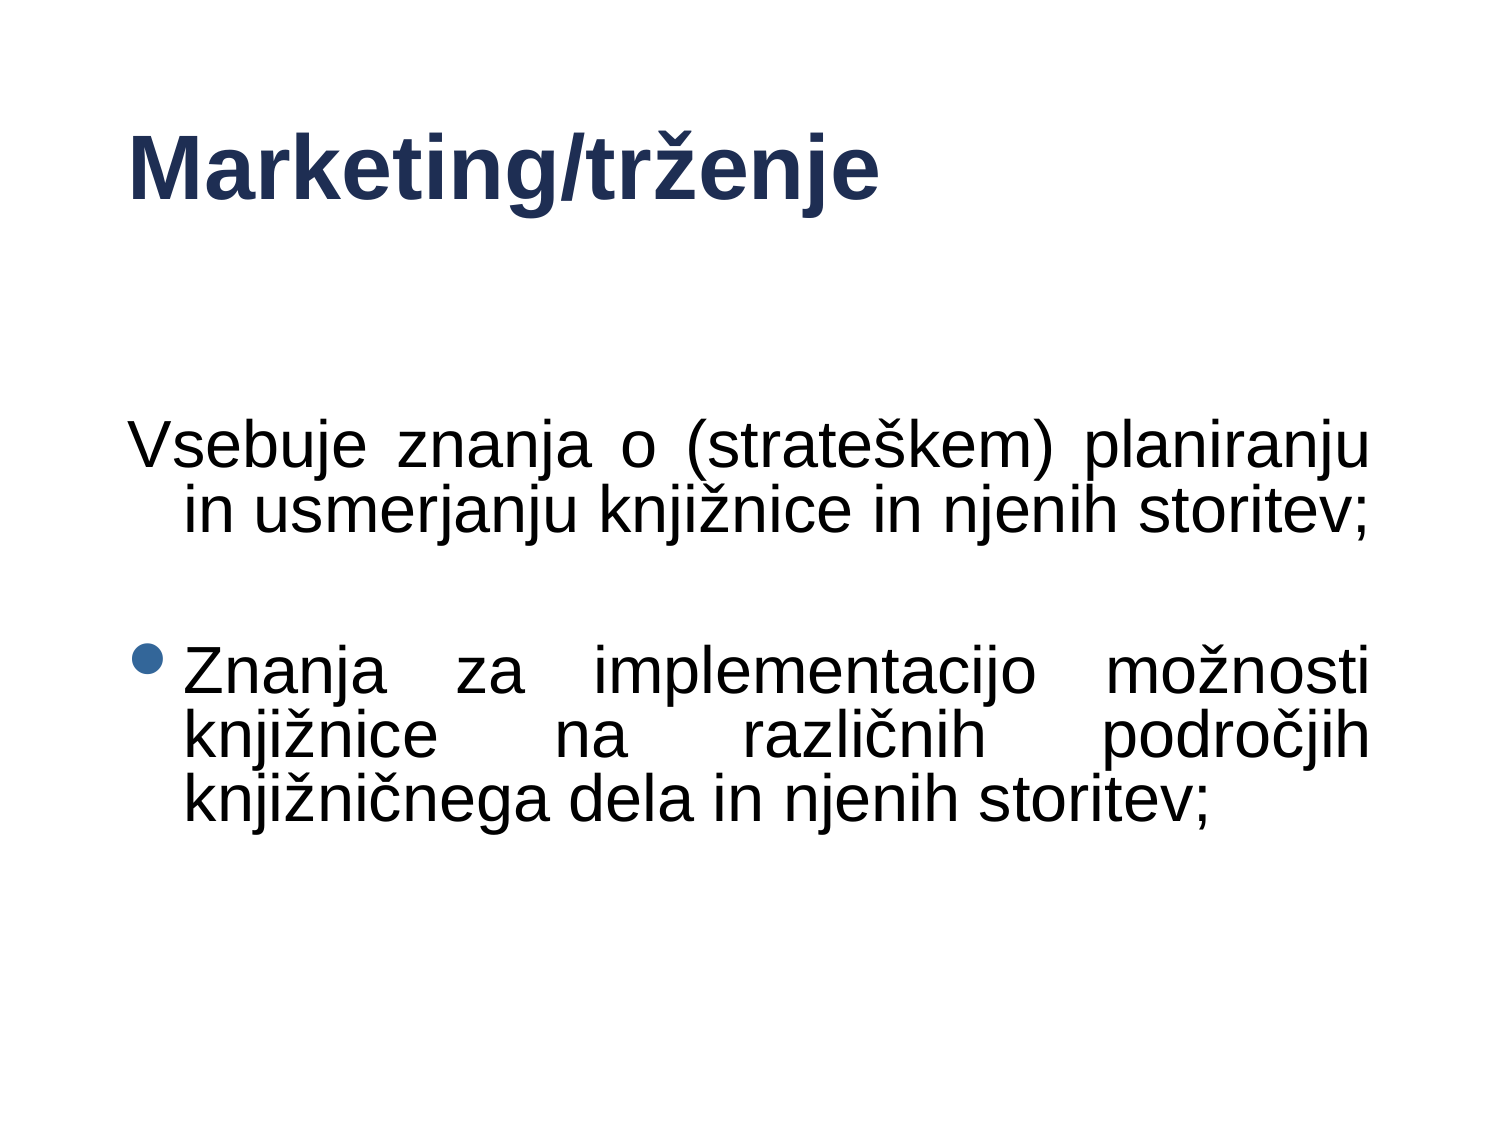

# Marketing/trženje
Vsebuje znanja o (strateškem) planiranju in usmerjanju knjižnice in njenih storitev;
Znanja za implementacijo možnosti knjižnice na različnih področjih knjižničnega dela in njenih storitev;
Primoz Juznic, BINK, FF, Univerza v Ljubljani